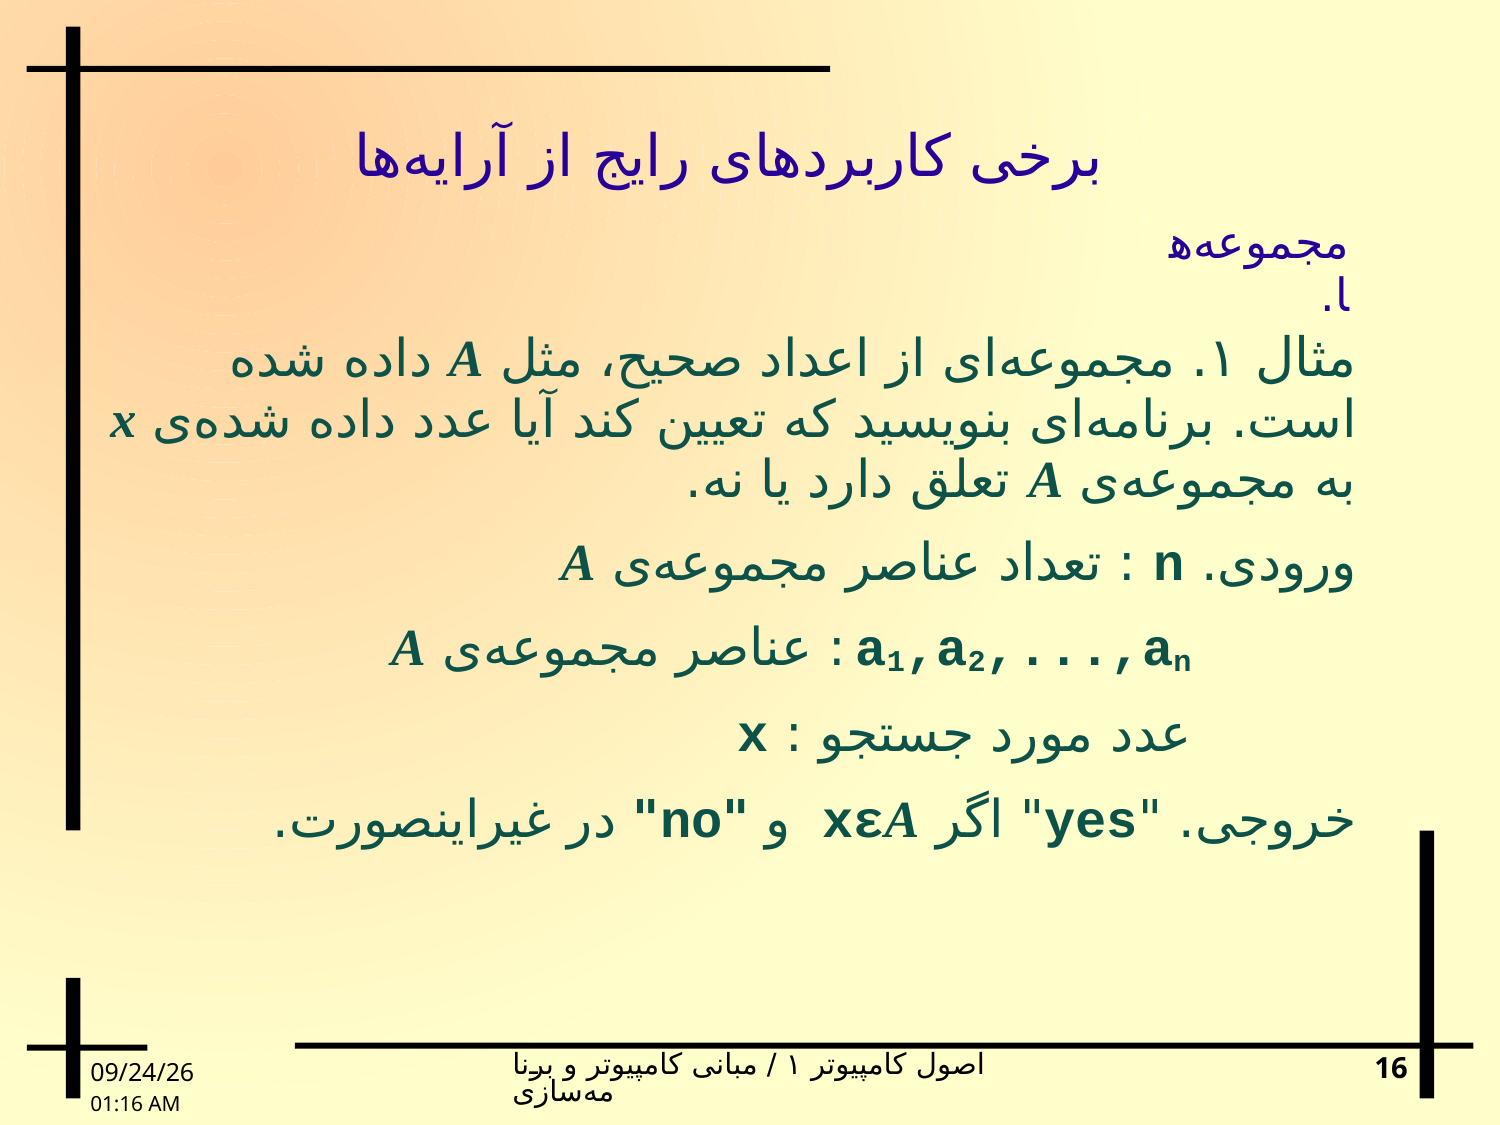

برخی کاربردهای رایج از آرایه‌ها
مجموعه‌ها.
# مثال ۱. مجموعه‌ای از اعداد صحیح، مثل A داده شده است. برنامه‌‌ای بنویسید که تعیین کند آیا عدد داده شده‌ی x به مجموعه‌ی A تعلق دارد یا نه.
ورودی. n : تعداد عناصر مجموعه‌ی A
 a1,a2,...,an : عناصر مجموعه‌ی A
 عدد مورد جستجو : x
خروجی. "yes" اگر xεA و "no" در غیراینصورت.
اصول کامپیوتر ۱ / مبانی کامپیوتر و برنامه‌سازی
16